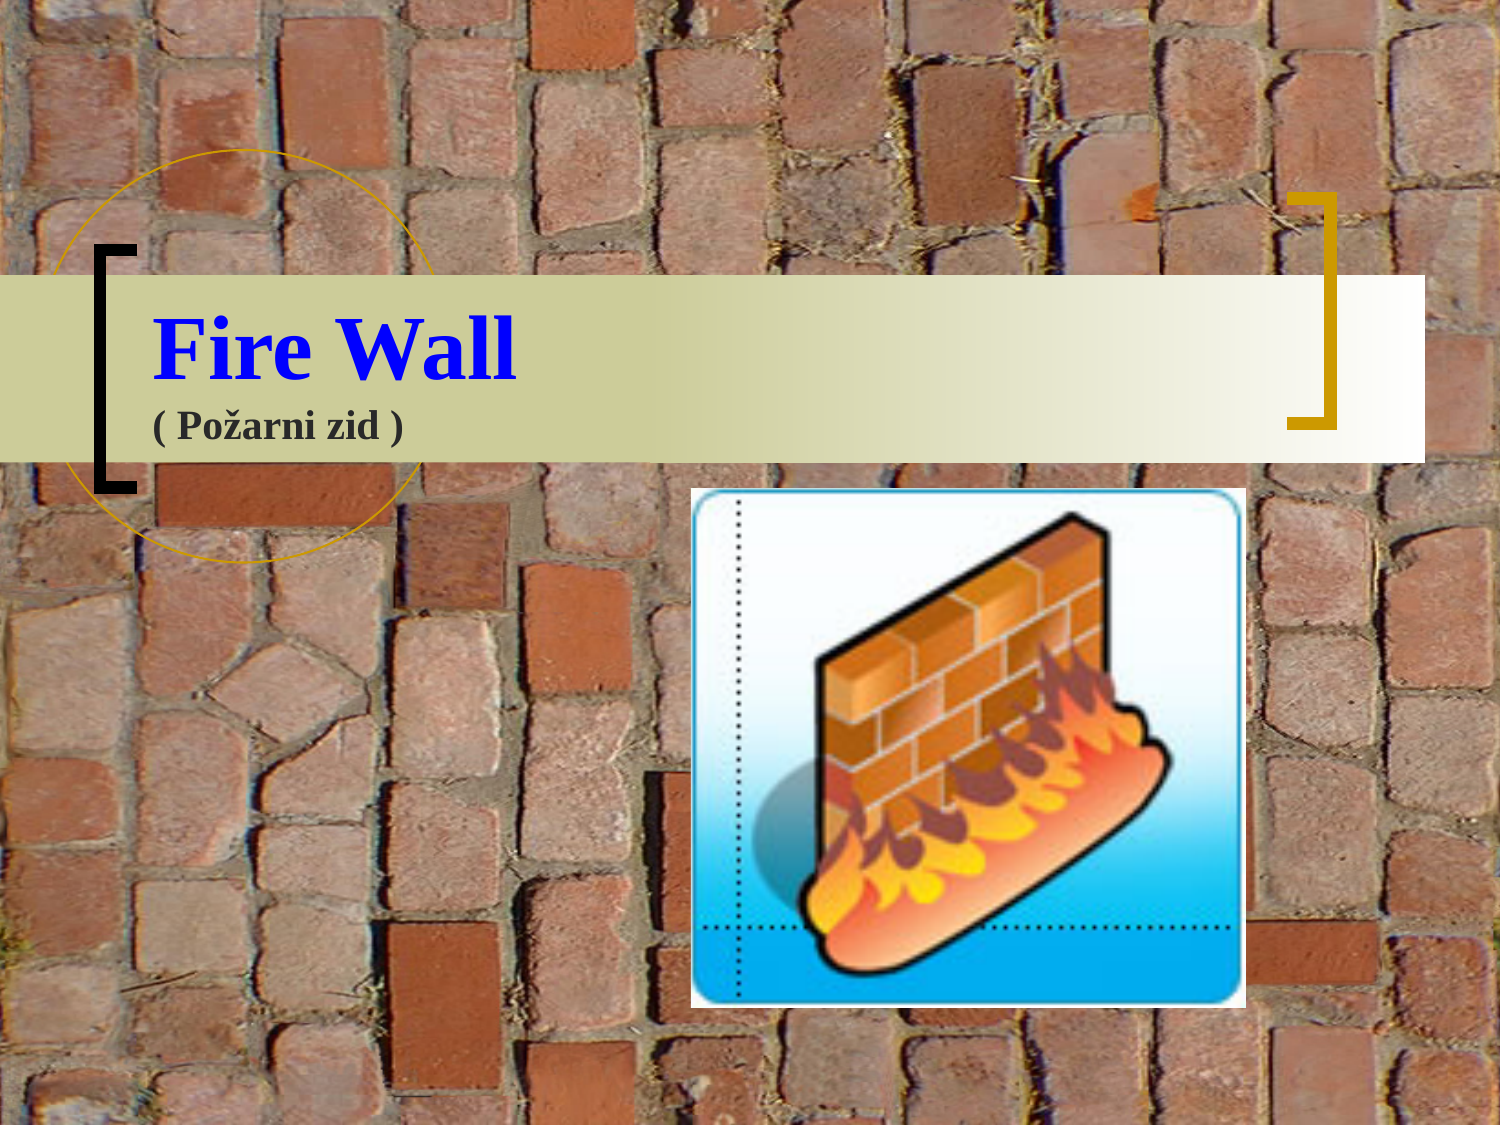

# Fire Wall ( Požarni zid )